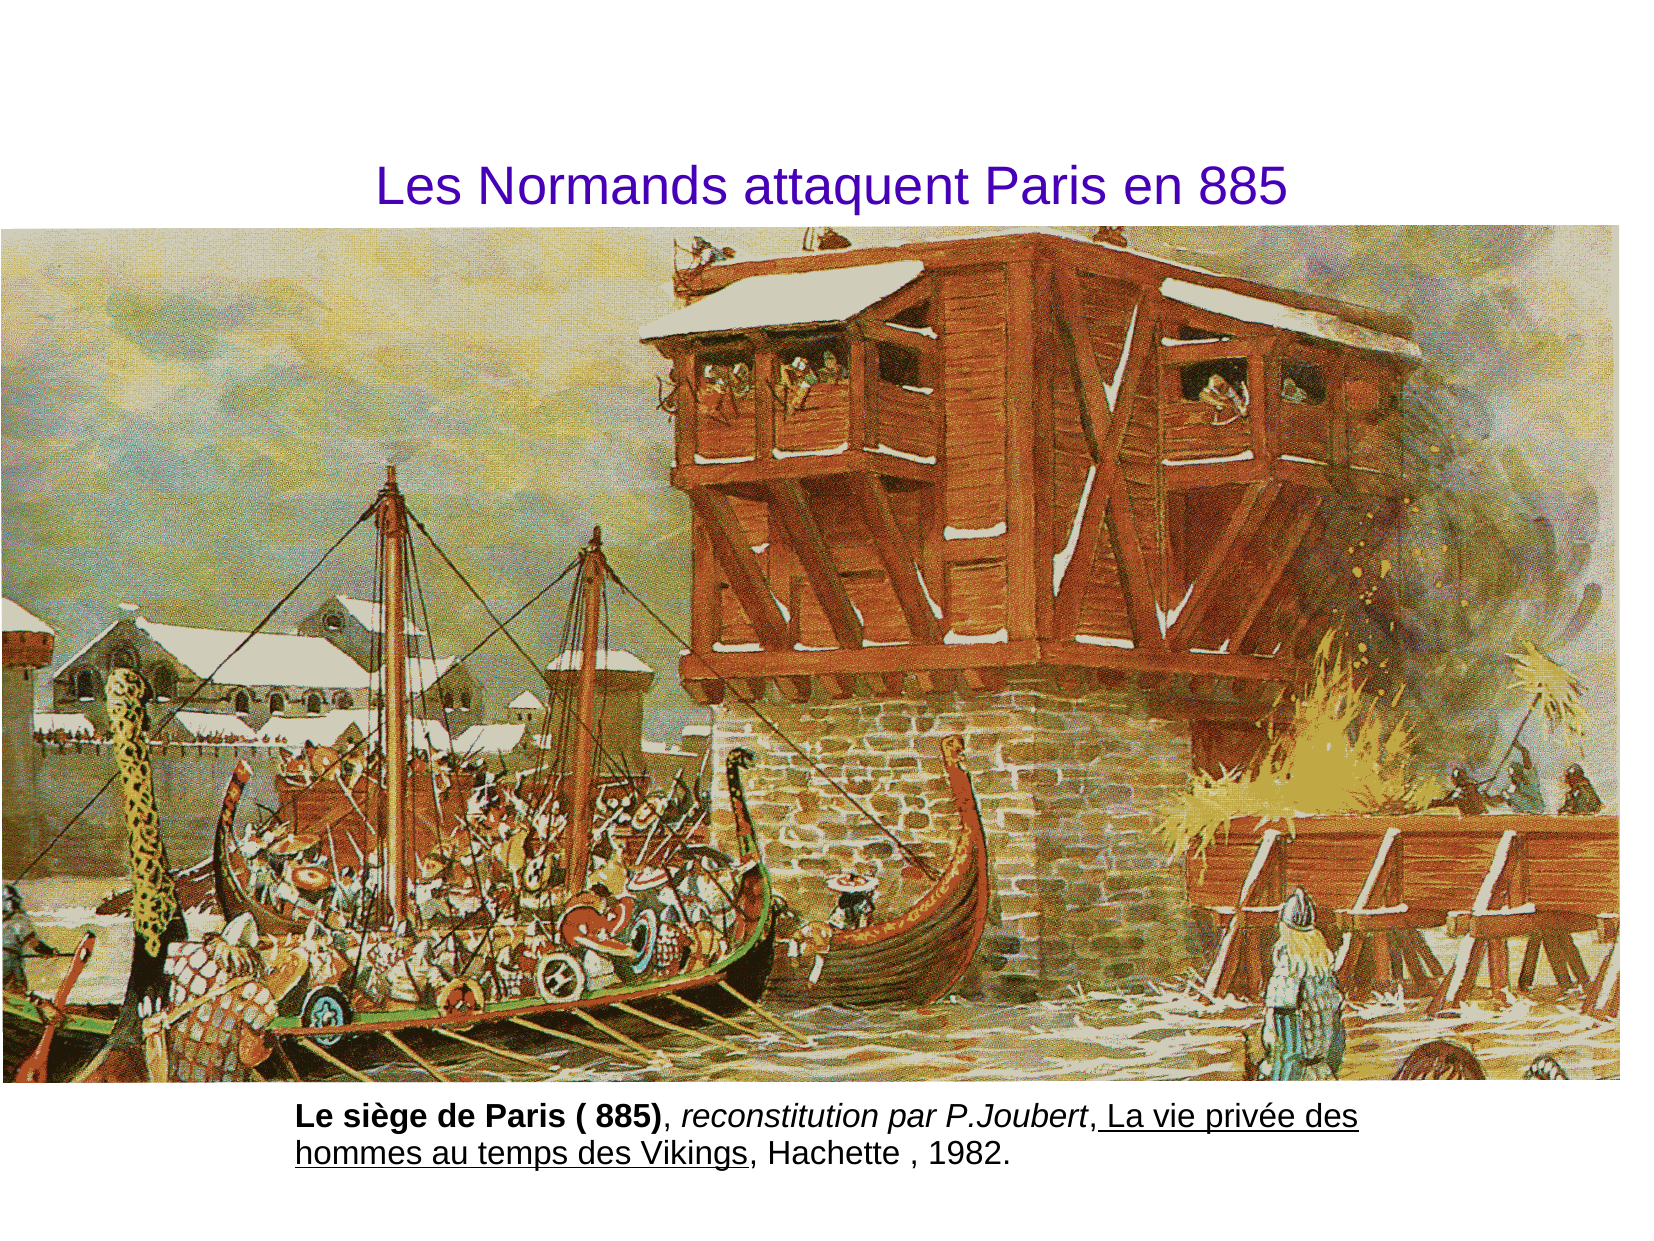

Les Normands attaquent Paris en 885
Le siège de Paris ( 885), reconstitution par P.Joubert, La vie privée des hommes au temps des Vikings, Hachette , 1982.